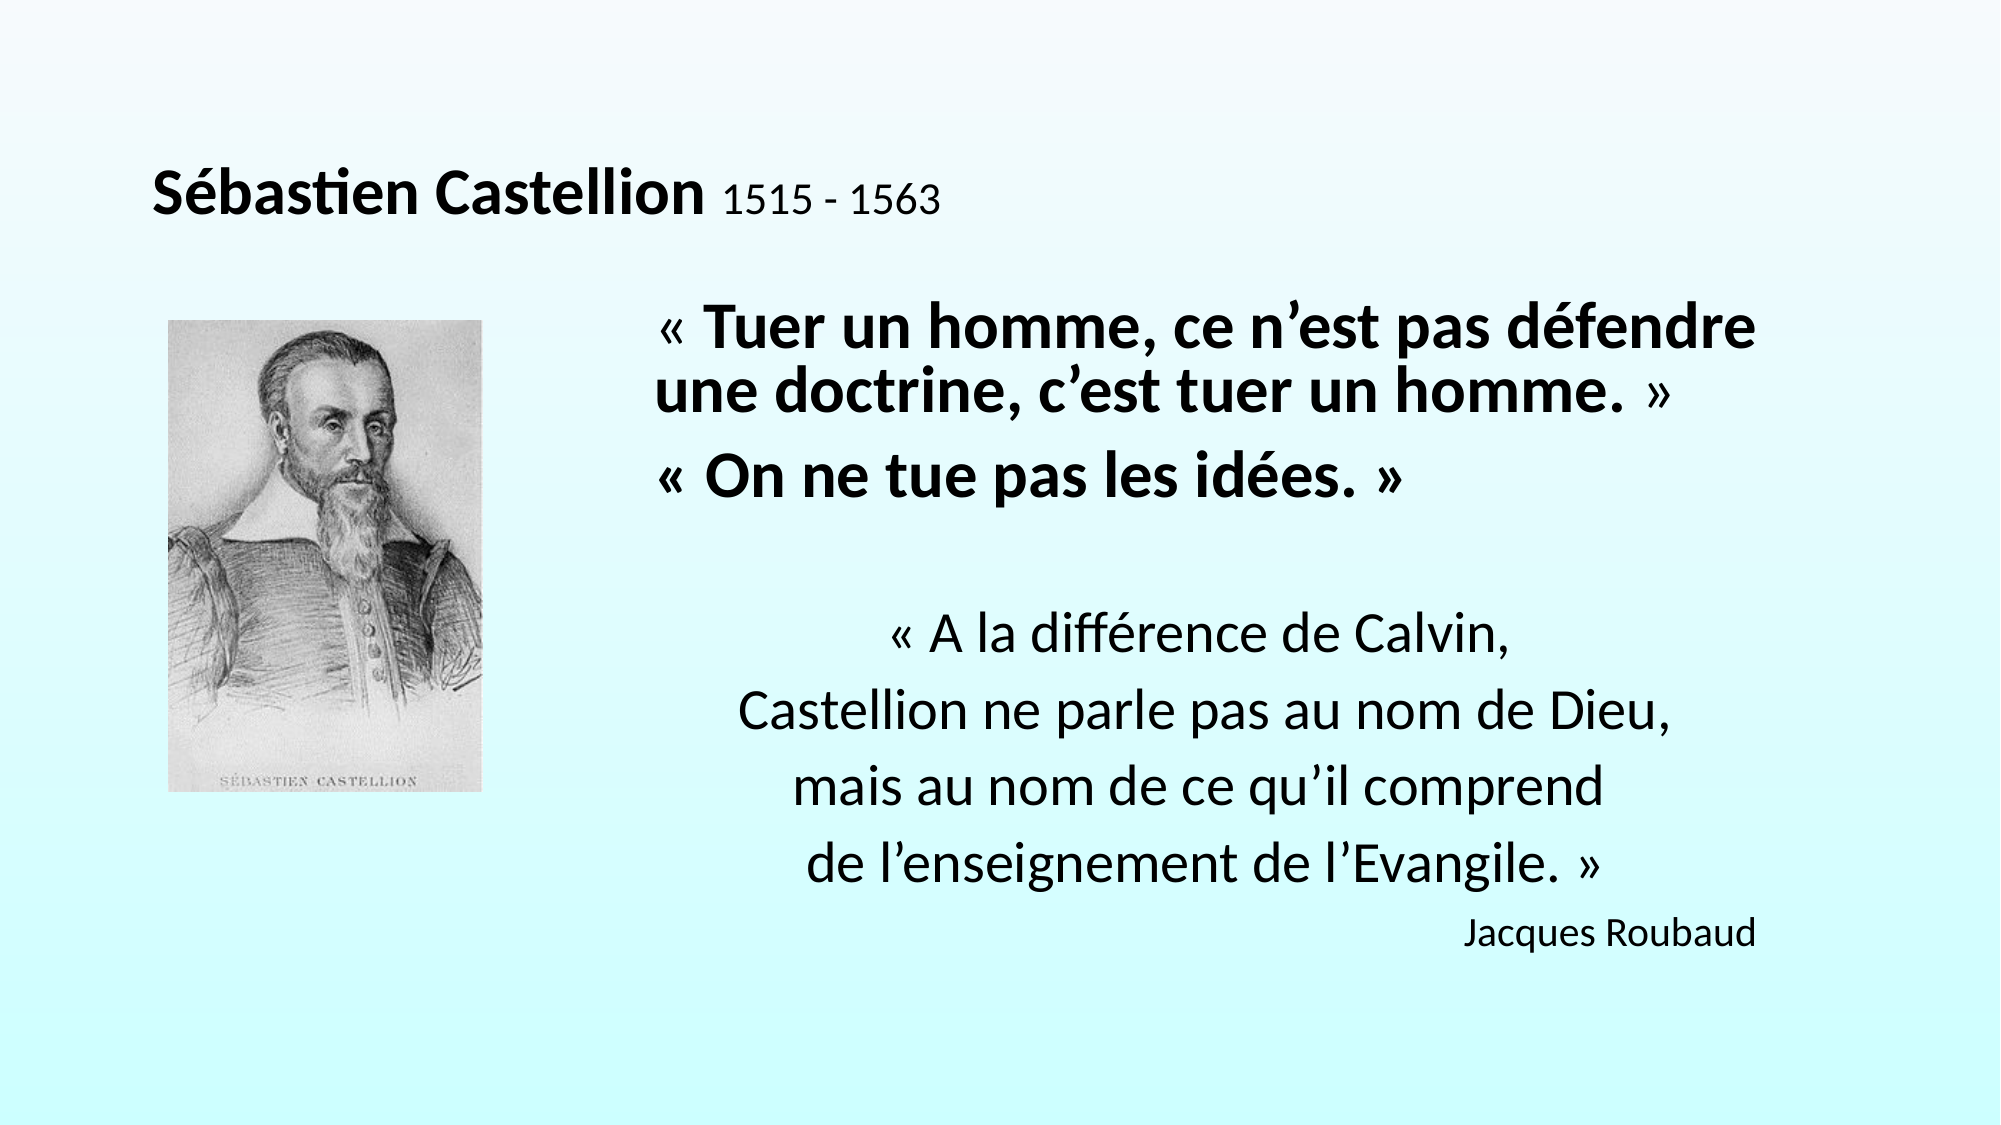

# Sébastien Castellion 1515 - 1563
« Tuer un homme, ce n’est pas défendre une doctrine, c’est tuer un homme. »
« On ne tue pas les idées. »
« A la différence de Calvin,
Castellion ne parle pas au nom de Dieu,
mais au nom de ce qu’il comprend
de l’enseignement de l’Evangile. »
Jacques Roubaud